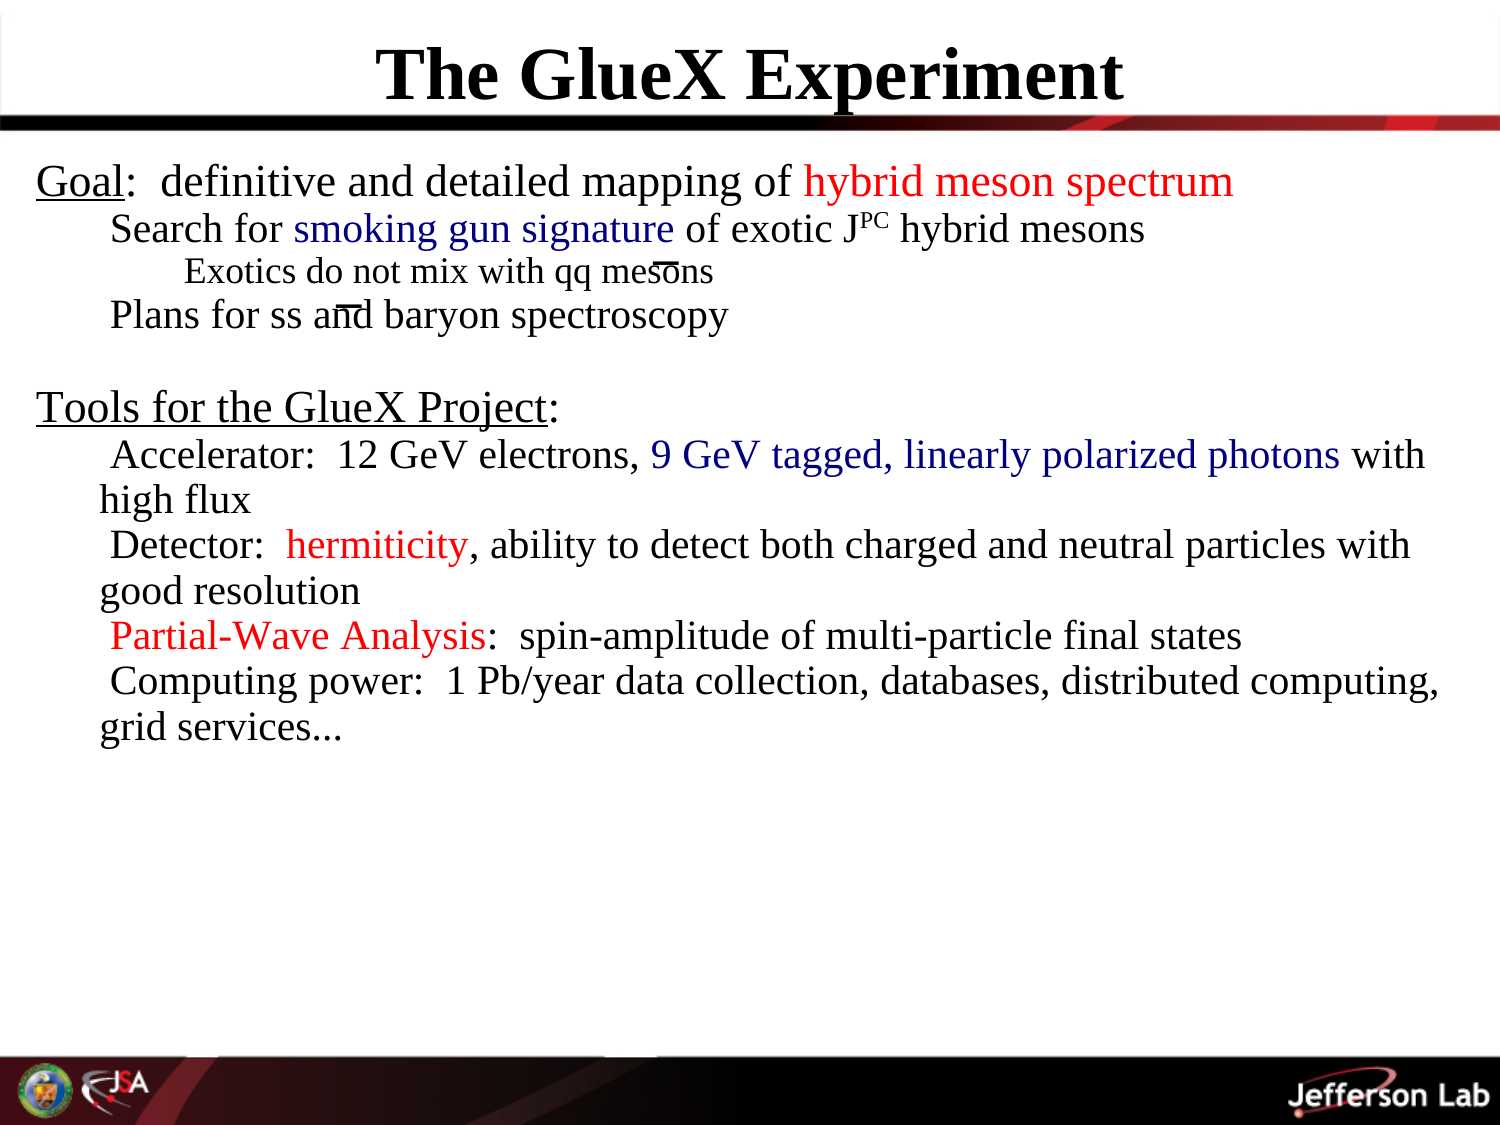

# The GlueX Experiment
 Goal: definitive and detailed mapping of hybrid meson spectrum
 Search for smoking gun signature of exotic JPC hybrid mesons
 Exotics do not mix with qq mesons
 Plans for ss and baryon spectroscopy
 Tools for the GlueX Project:
 Accelerator: 12 GeV electrons, 9 GeV tagged, linearly polarized photons with high flux
 Detector: hermiticity, ability to detect both charged and neutral particles with good resolution
 Partial-Wave Analysis: spin-amplitude of multi-particle final states
 Computing power: 1 Pb/year data collection, databases, distributed computing, grid services...
_
_